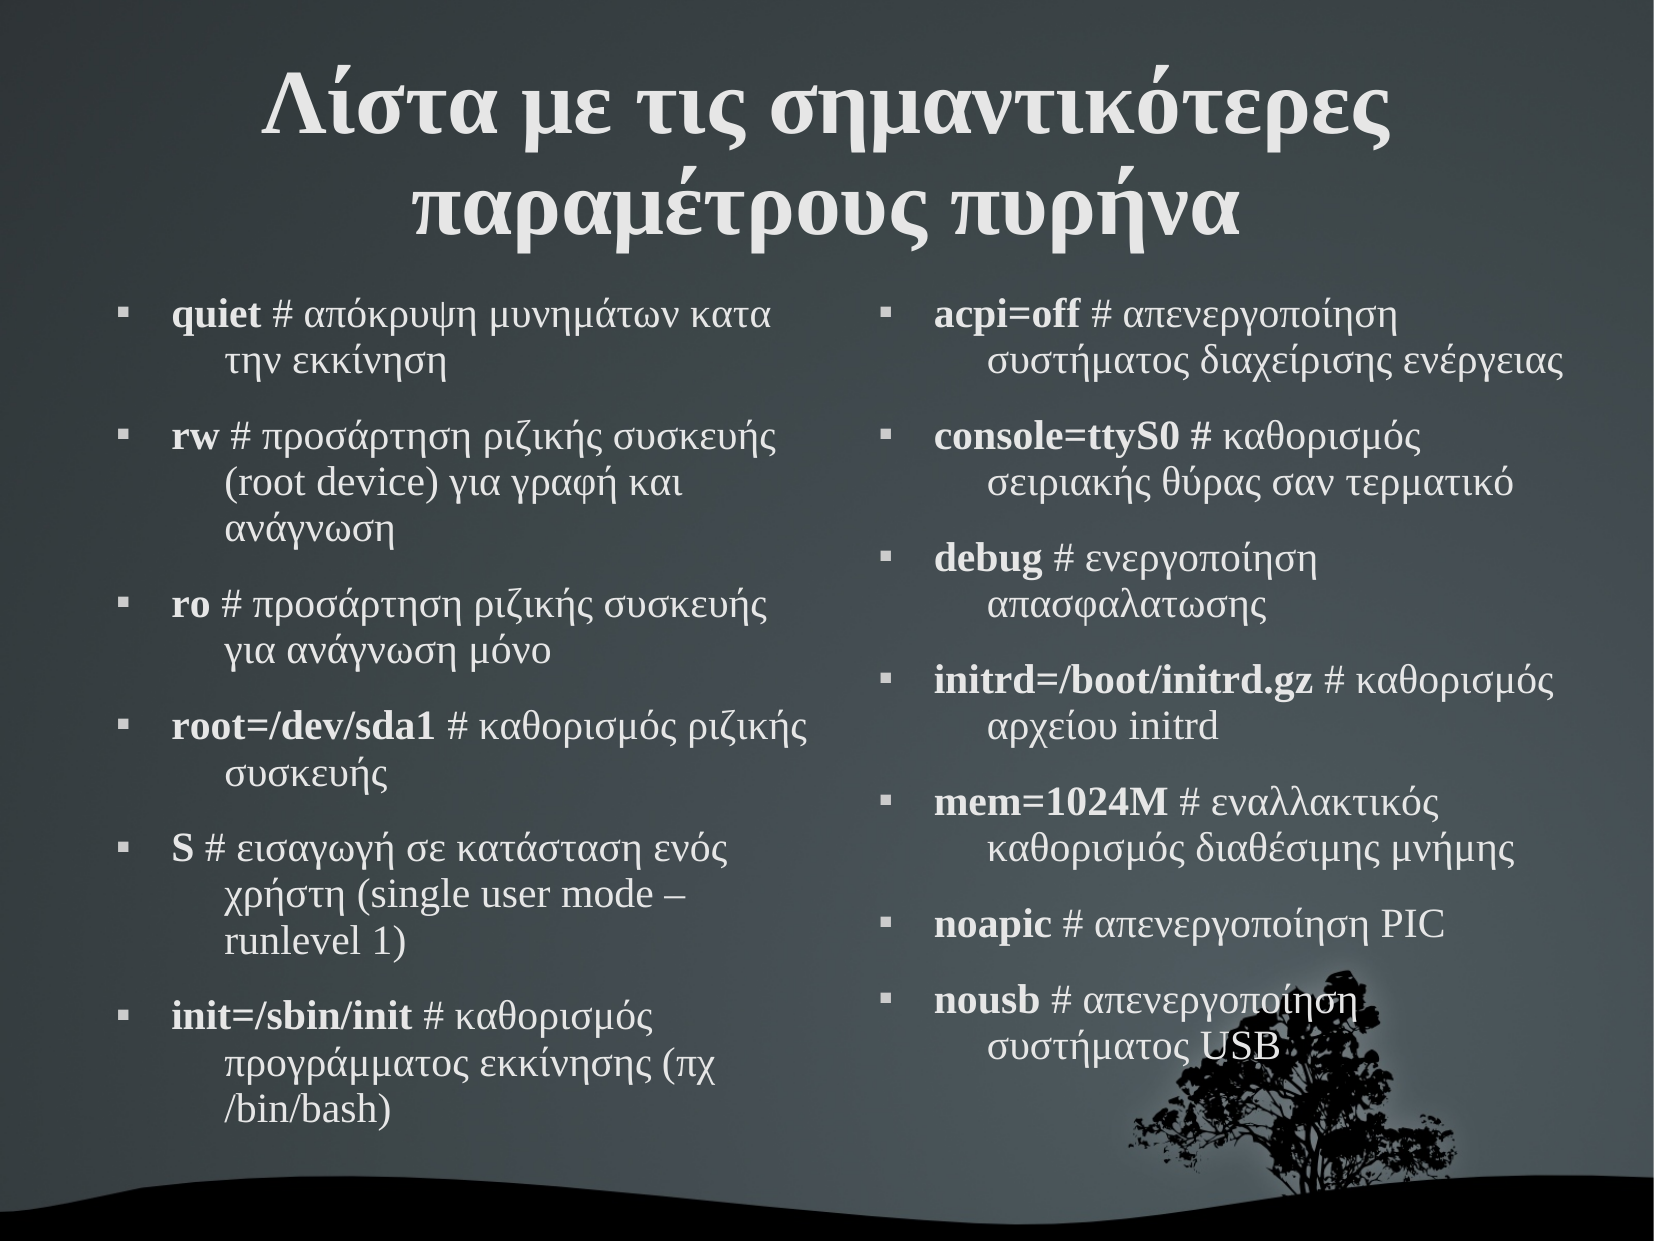

# Λίστα με τις σημαντικότερες παραμέτρους πυρήνα
quiet # απόκρυψη μυνημάτων κατα την εκκίνηση
rw # προσάρτηση ριζικής συσκευής (root device) για γραφή και ανάγνωση
ro # προσάρτηση ριζικής συσκευής για ανάγνωση μόνο
root=/dev/sda1 # καθορισμός ριζικής συσκευής
S # εισαγωγή σε κατάσταση ενός χρήστη (single user mode – runlevel 1)
init=/sbin/init # καθορισμός προγράμματος εκκίνησης (πχ /bin/bash)
acpi=off # απενεργοποίηση συστήματος διαχείρισης ενέργειας
console=ttyS0 # καθορισμός σειριακής θύρας σαν τερματικό
debug # ενεργοποίηση απασφαλατωσης
initrd=/boot/initrd.gz # καθορισμός αρχείου initrd
mem=1024M # εναλλακτικός καθορισμός διαθέσιμης μνήμης
noapic # απενεργοποίηση PIC
nousb # απενεργοποίηση συστήματος USB